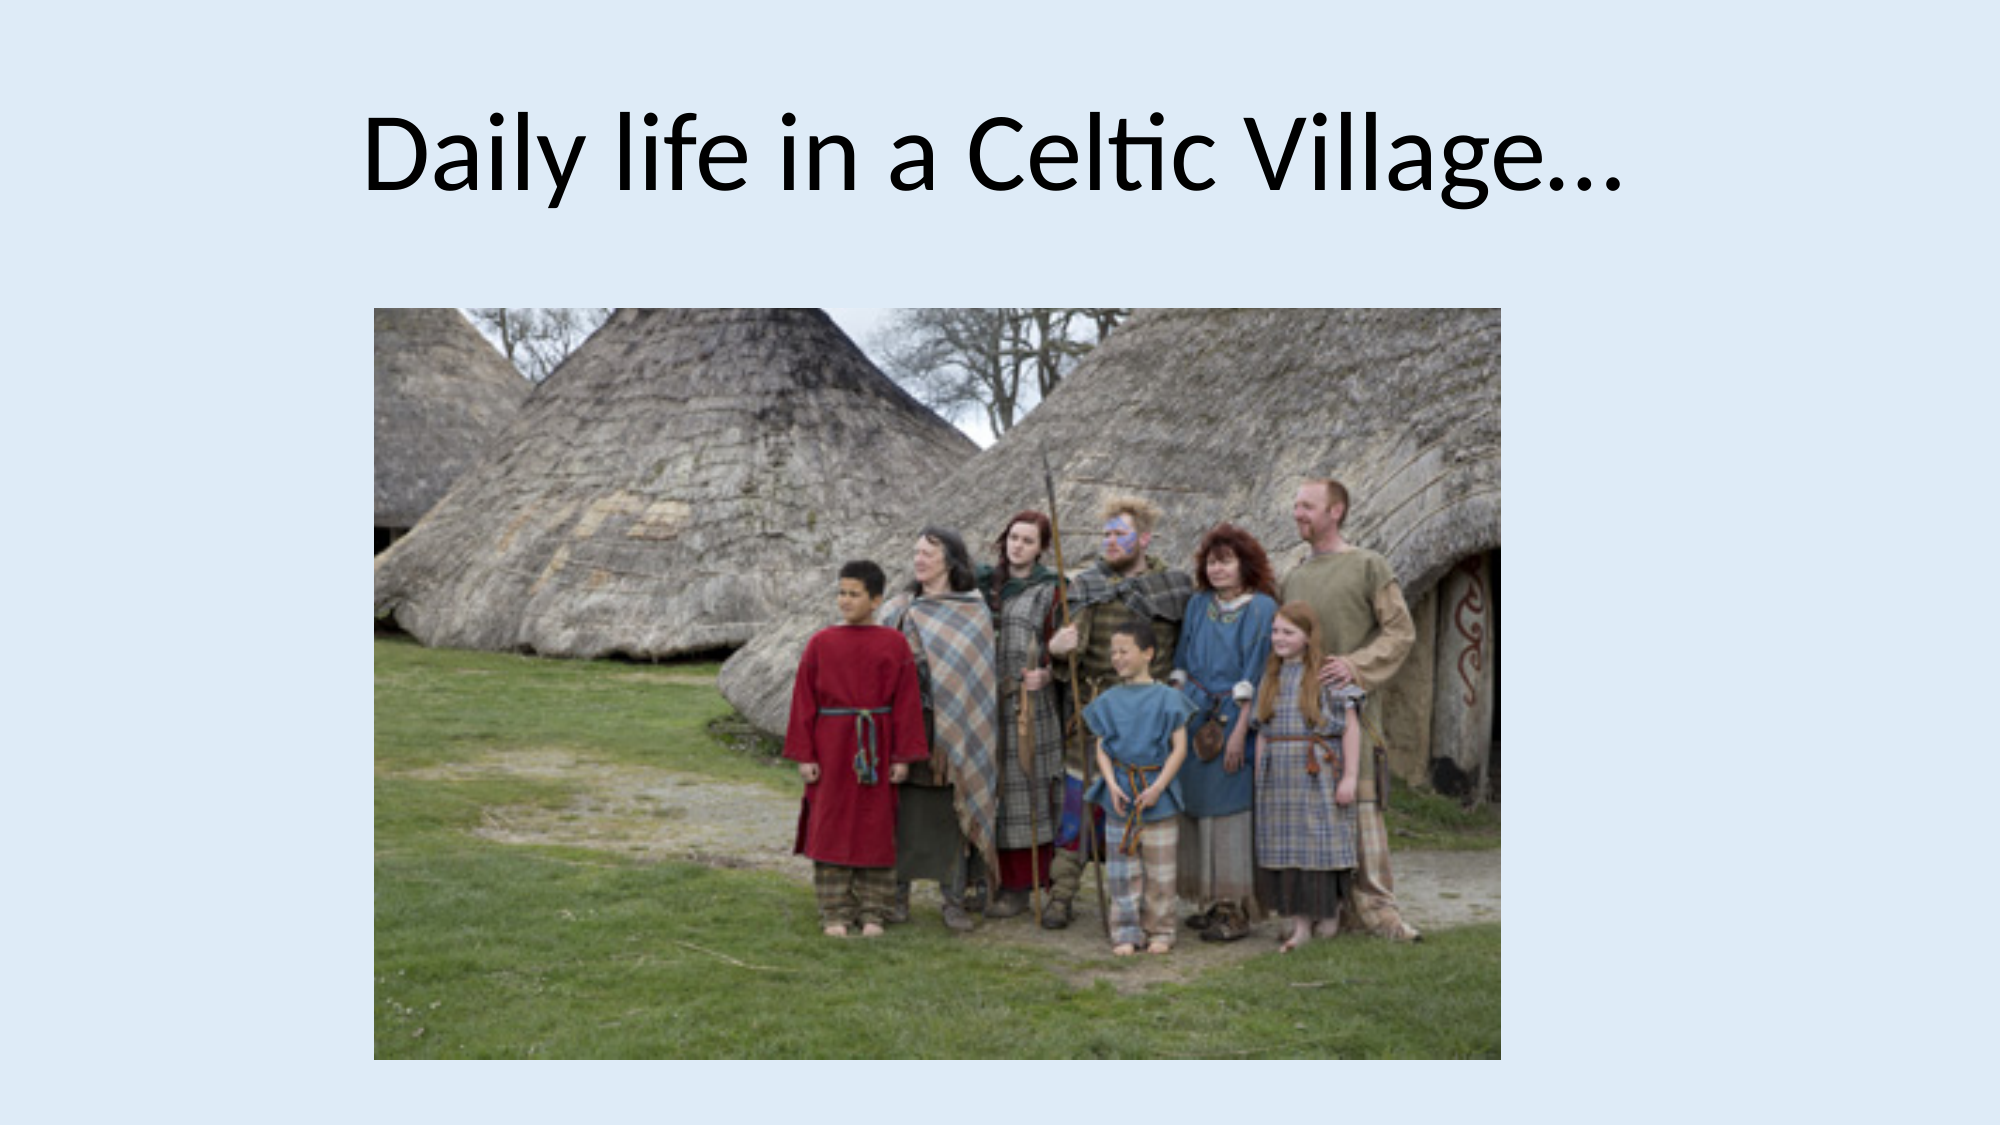

# Daily life in a Celtic Village…